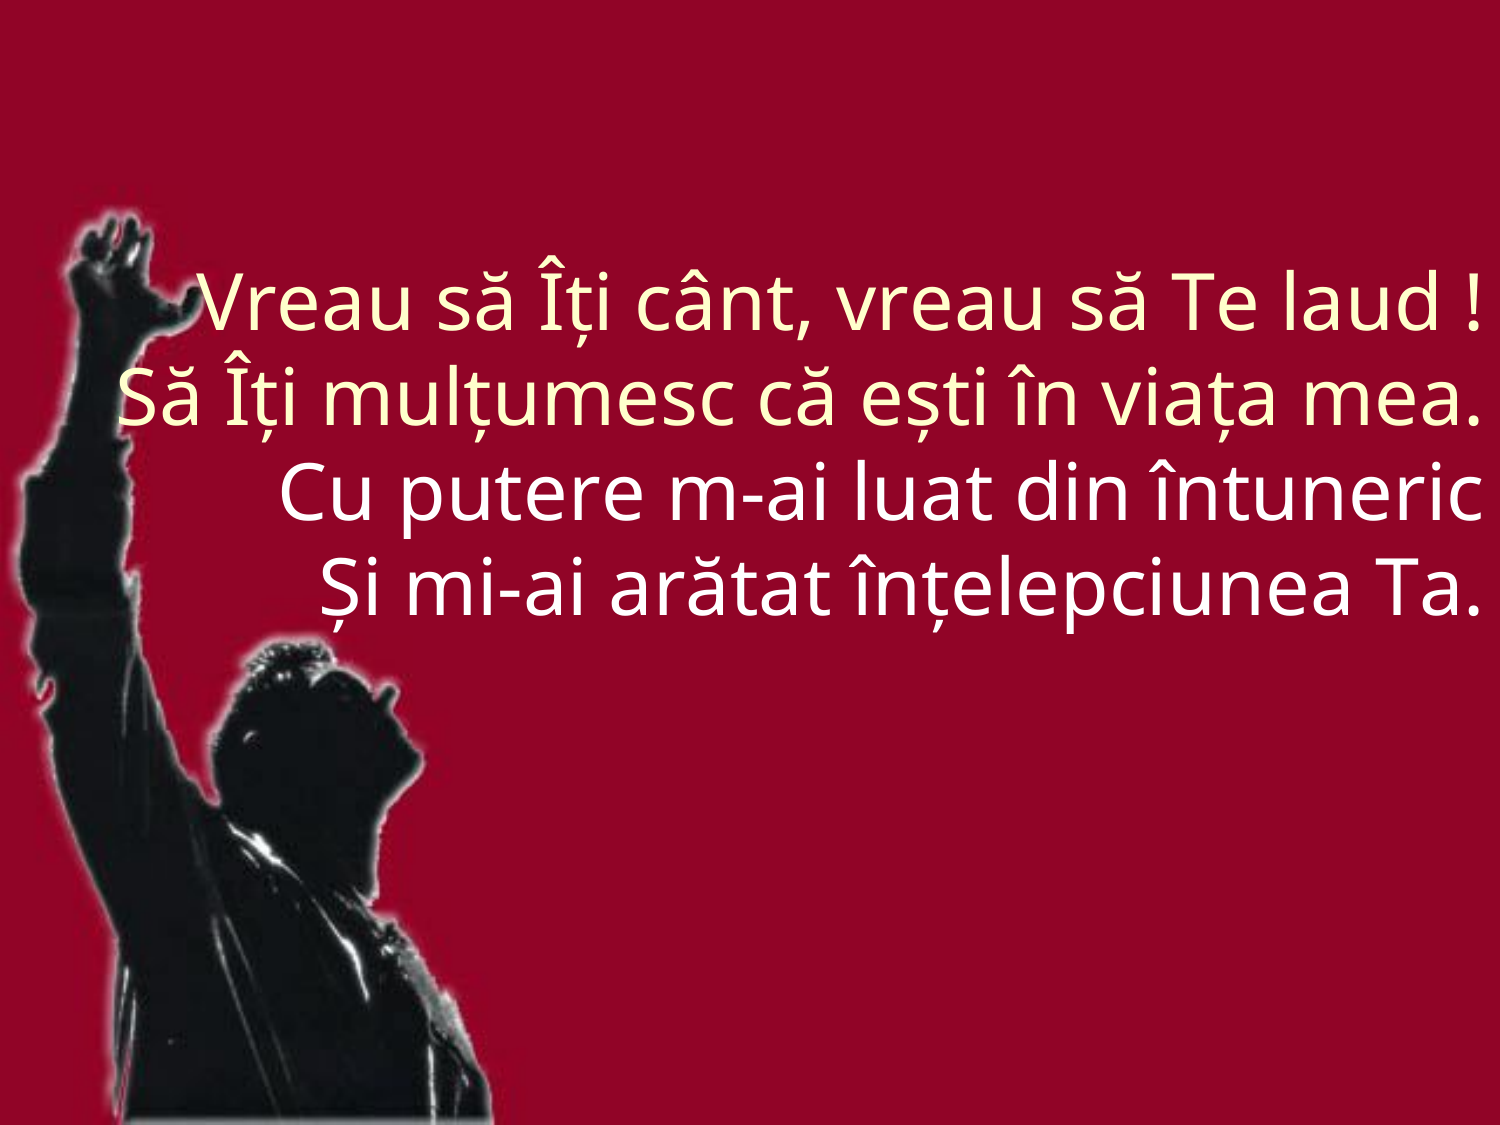

Vreau să Îţi cânt, vreau să Te laud !
Să Îţi mulţumesc că eşti în viaţa mea.
Cu putere m-ai luat din întuneric
Şi mi-ai arătat înţelepciunea Ta.